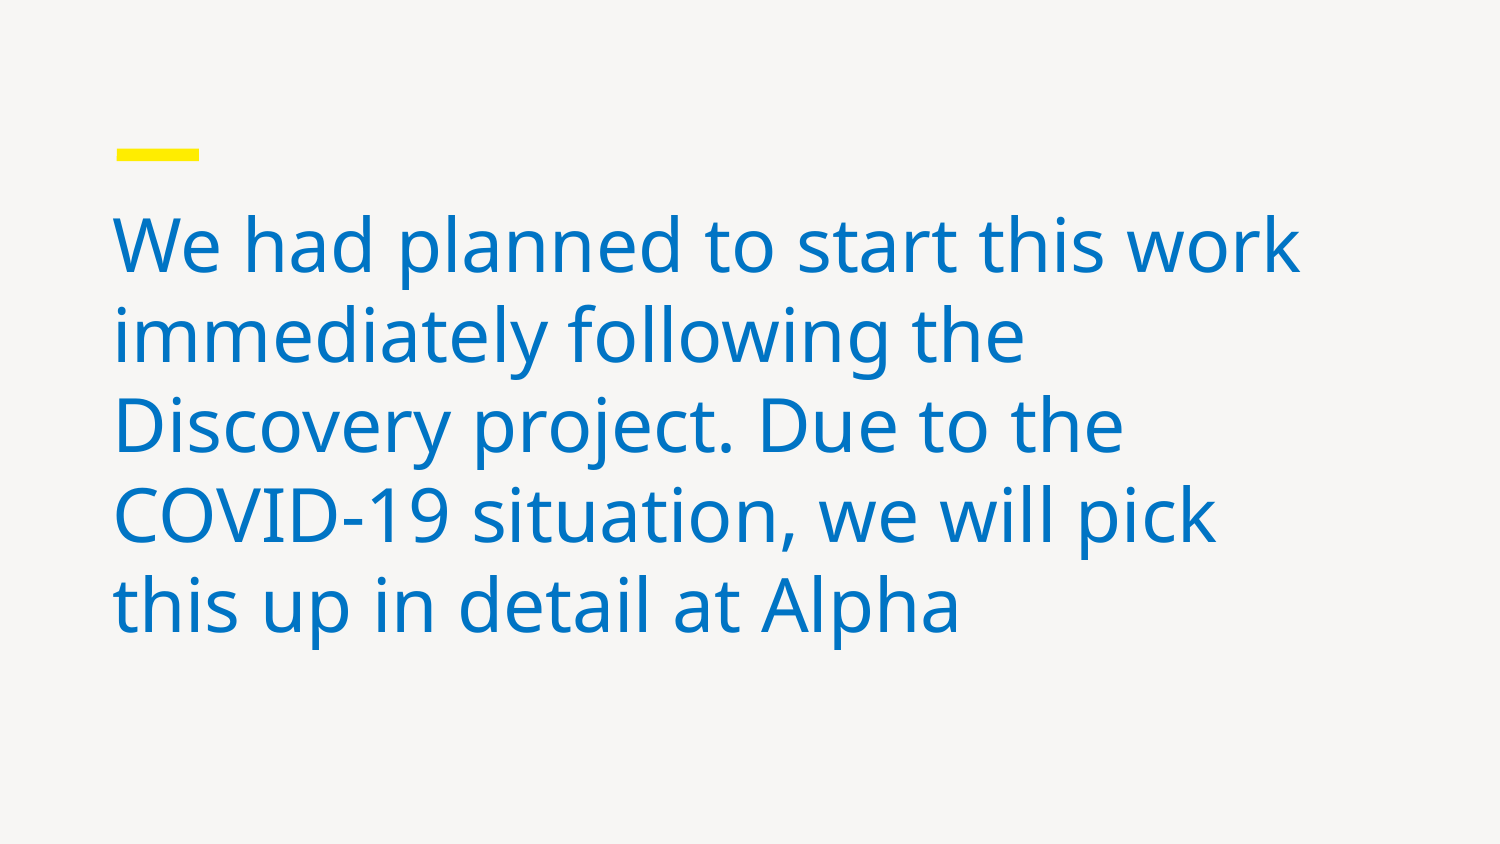

# We had planned to start this work immediately following the Discovery project. Due to the COVID-19 situation, we will pick this up in detail at Alpha